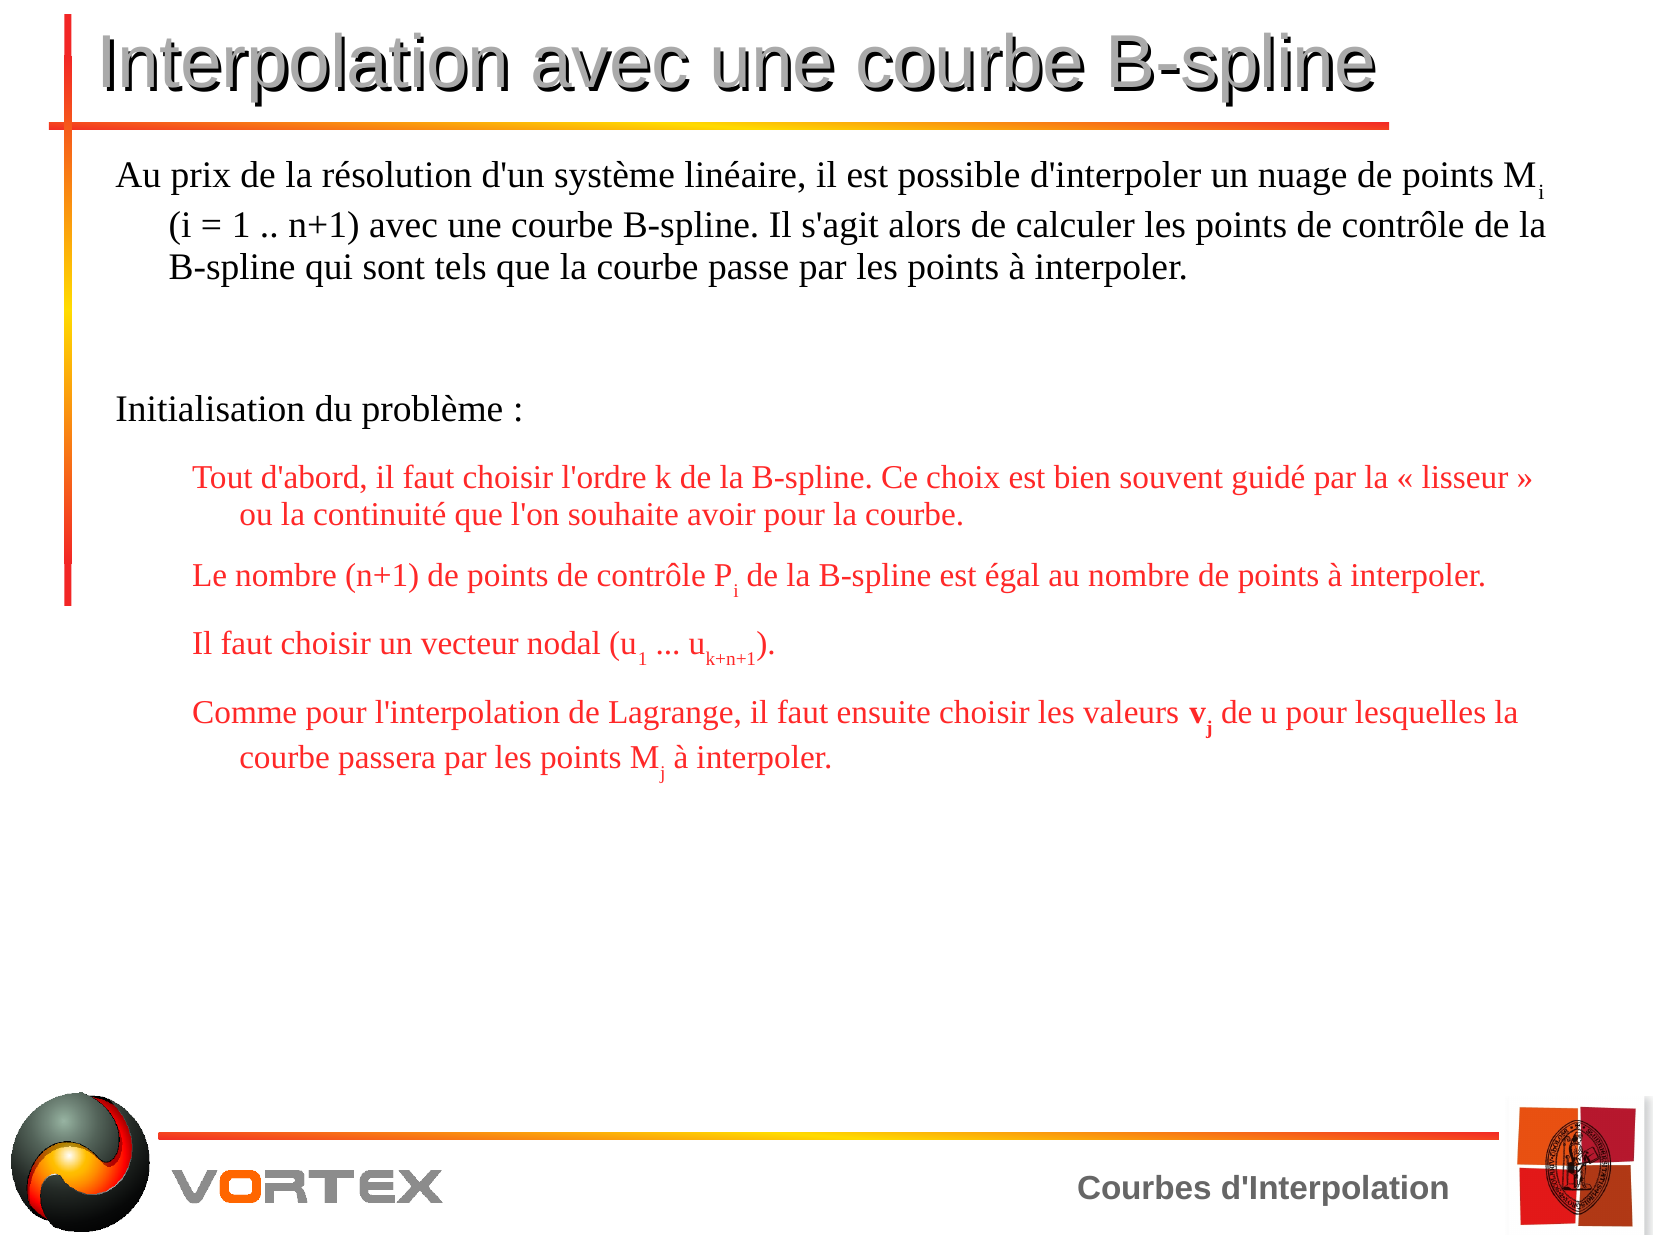

# Interpolation avec une courbe B-spline
Au prix de la résolution d'un système linéaire, il est possible d'interpoler un nuage de points Mi (i = 1 .. n+1) avec une courbe B-spline. Il s'agit alors de calculer les points de contrôle de la B-spline qui sont tels que la courbe passe par les points à interpoler.
Initialisation du problème :
Tout d'abord, il faut choisir l'ordre k de la B-spline. Ce choix est bien souvent guidé par la « lisseur » ou la continuité que l'on souhaite avoir pour la courbe.
Le nombre (n+1) de points de contrôle Pi de la B-spline est égal au nombre de points à interpoler.
Il faut choisir un vecteur nodal (u1 ... uk+n+1).
Comme pour l'interpolation de Lagrange, il faut ensuite choisir les valeurs vj de u pour lesquelles la courbe passera par les points Mj à interpoler.